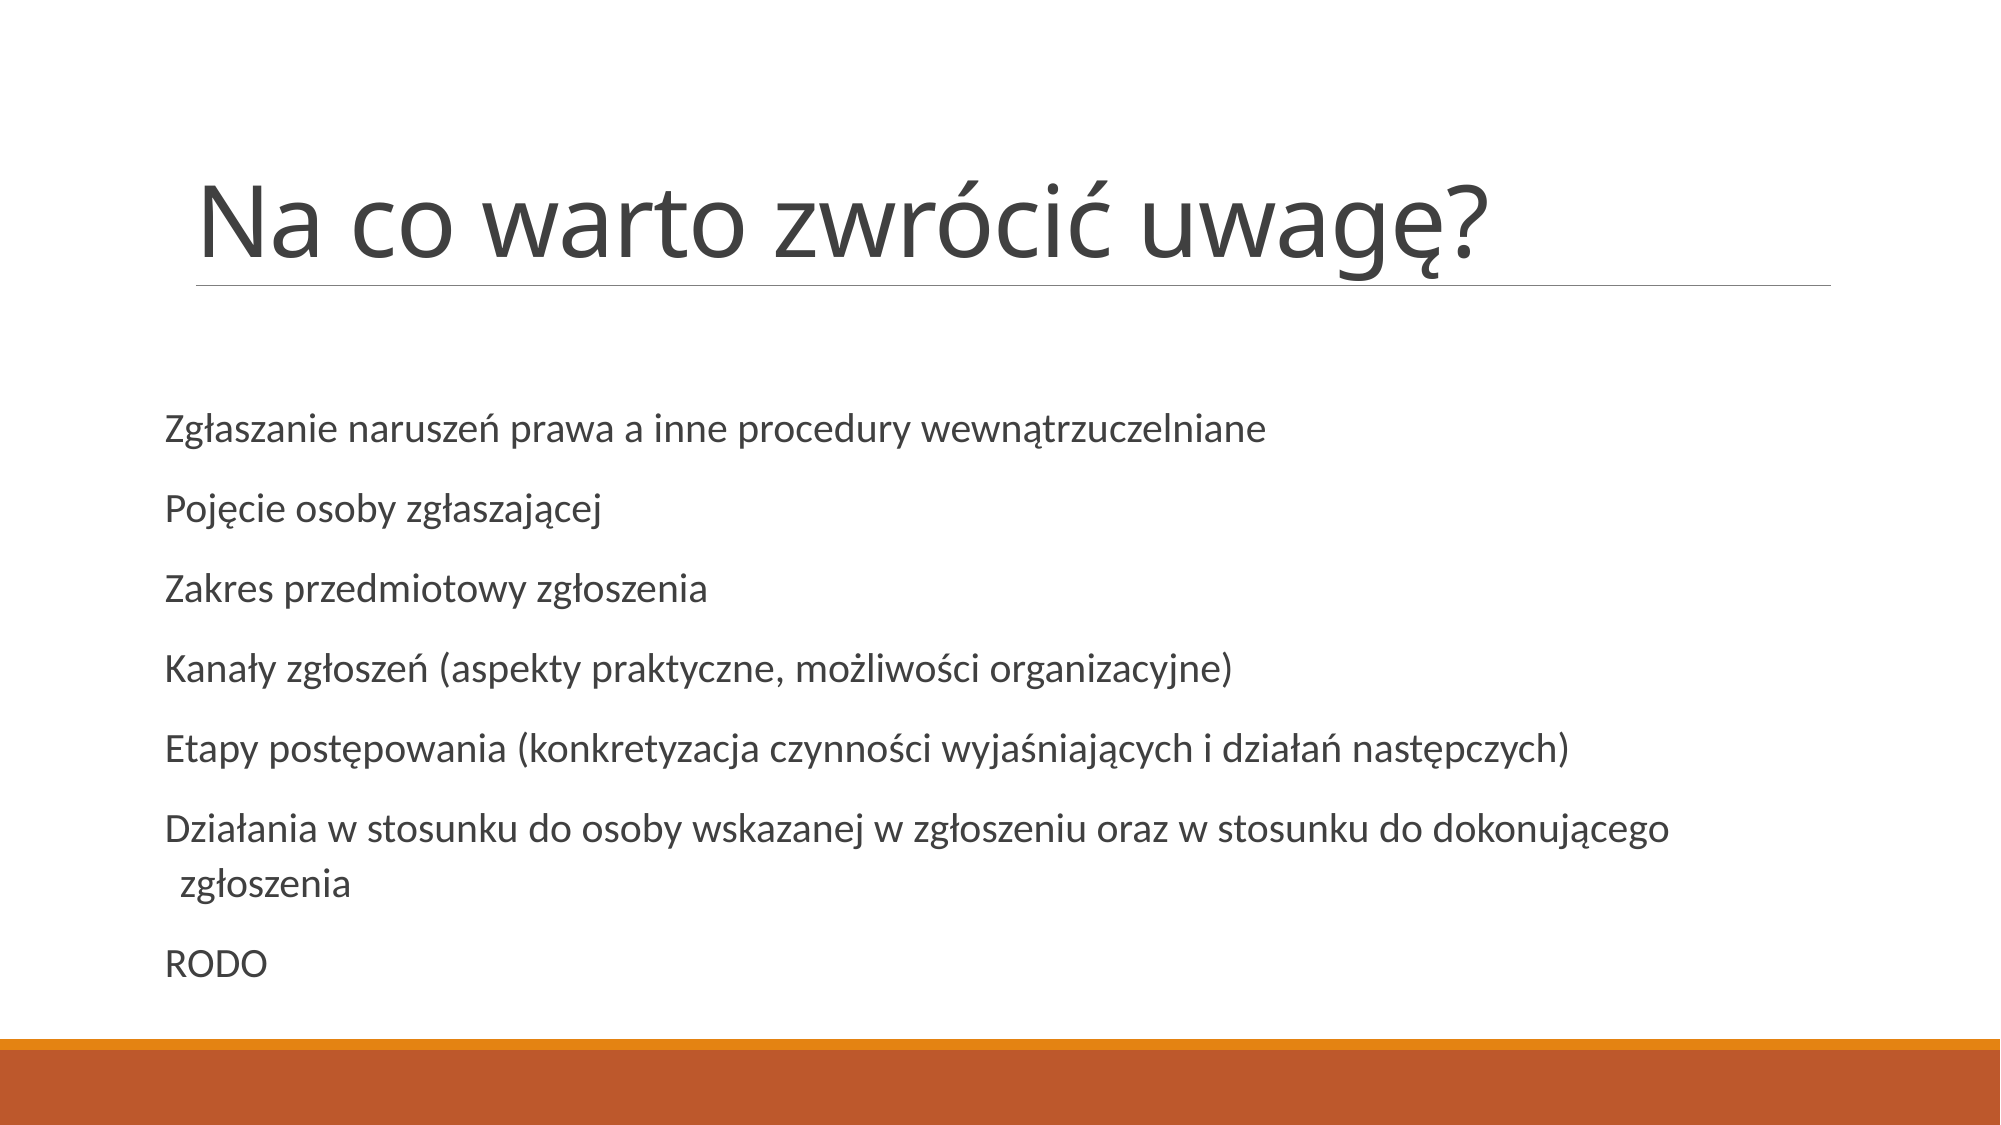

# Na co warto zwrócić uwagę?
Zgłaszanie naruszeń prawa a inne procedury wewnątrzuczelniane
Pojęcie osoby zgłaszającej
Zakres przedmiotowy zgłoszenia
Kanały zgłoszeń (aspekty praktyczne, możliwości organizacyjne)
Etapy postępowania (konkretyzacja czynności wyjaśniających i działań następczych)
Działania w stosunku do osoby wskazanej w zgłoszeniu oraz w stosunku do dokonującego zgłoszenia
RODO